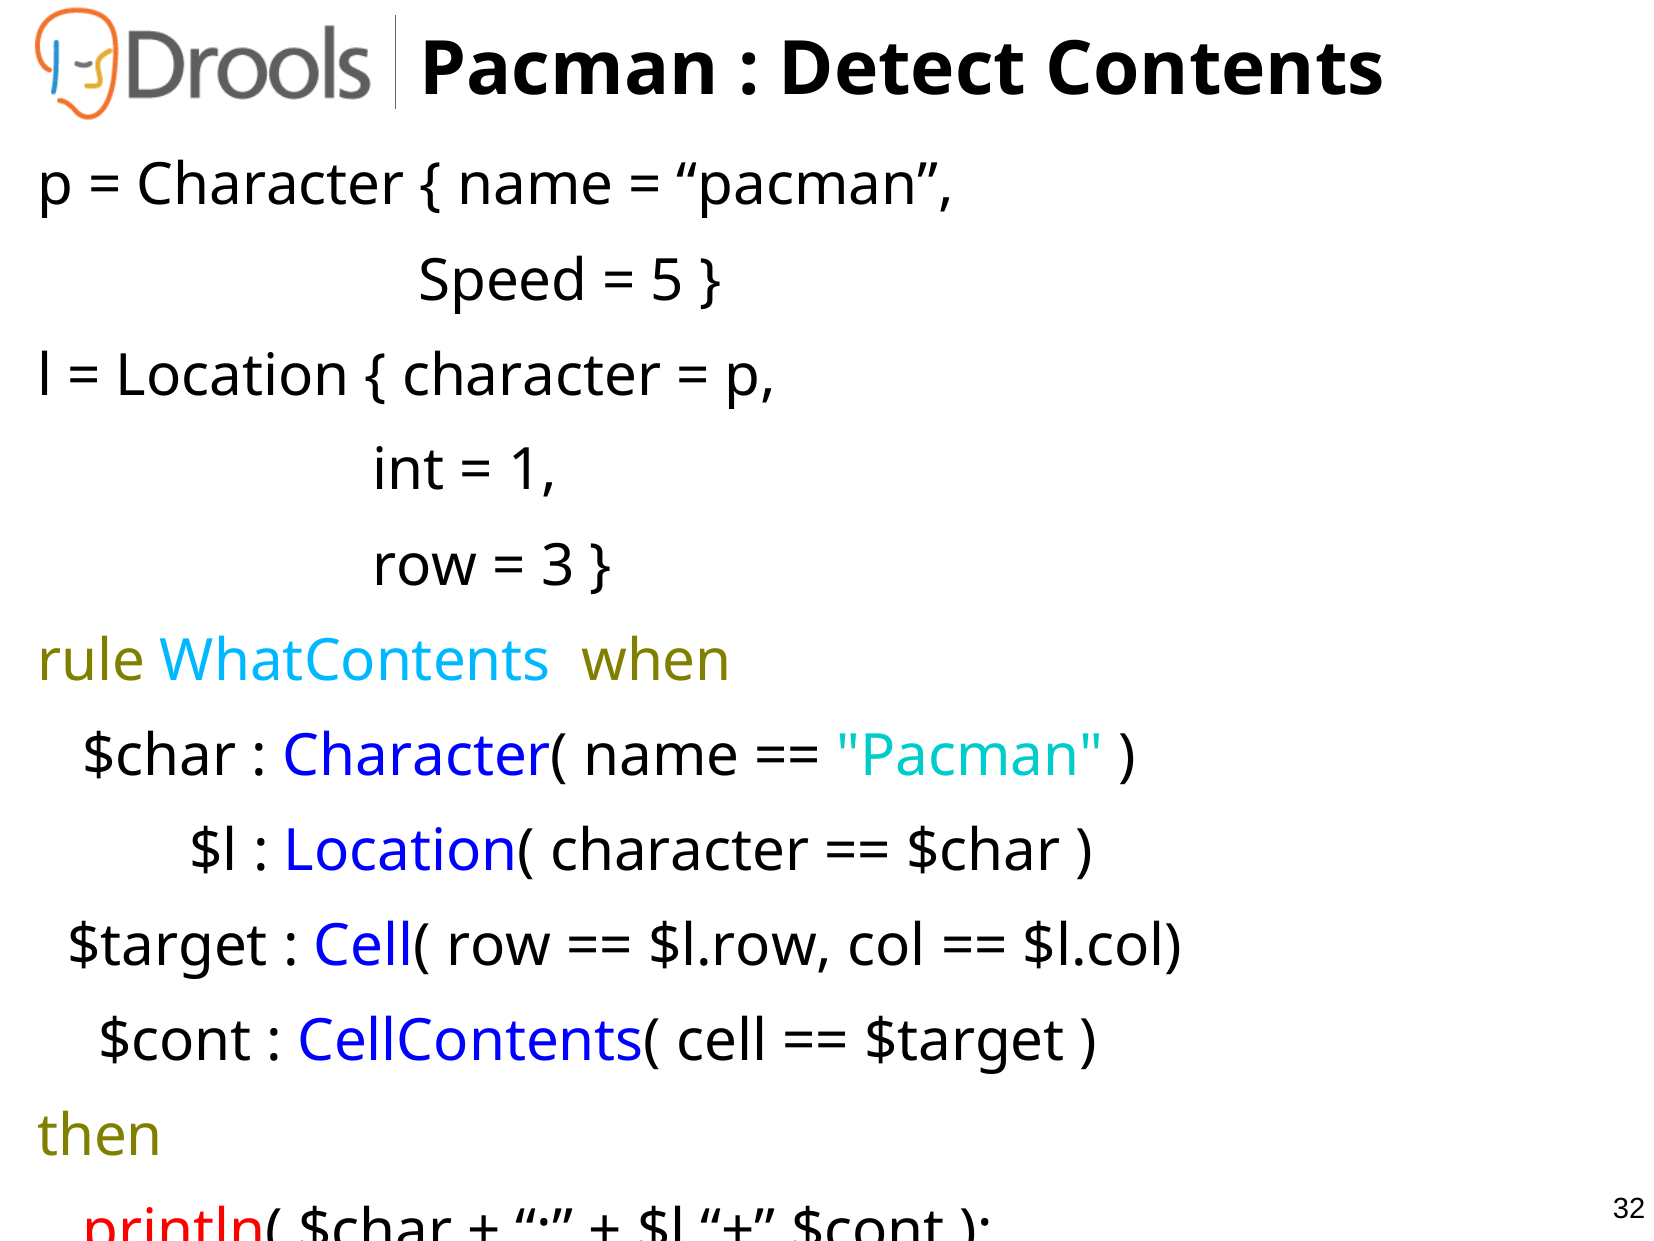

# Pacman : Detect Contents
p = Character { name = “pacman”,
 Speed = 5 }
l = Location { character = p,
 int = 1,
 row = 3 }
rule WhatContents when
 $char : Character( name == "Pacman" )
 $l : Location( character == $char )
 $target : Cell( row == $l.row, col == $l.col)
 $cont : CellContents( cell == $target )
then
 println( $char + “:” + $l “+” $cont );
end